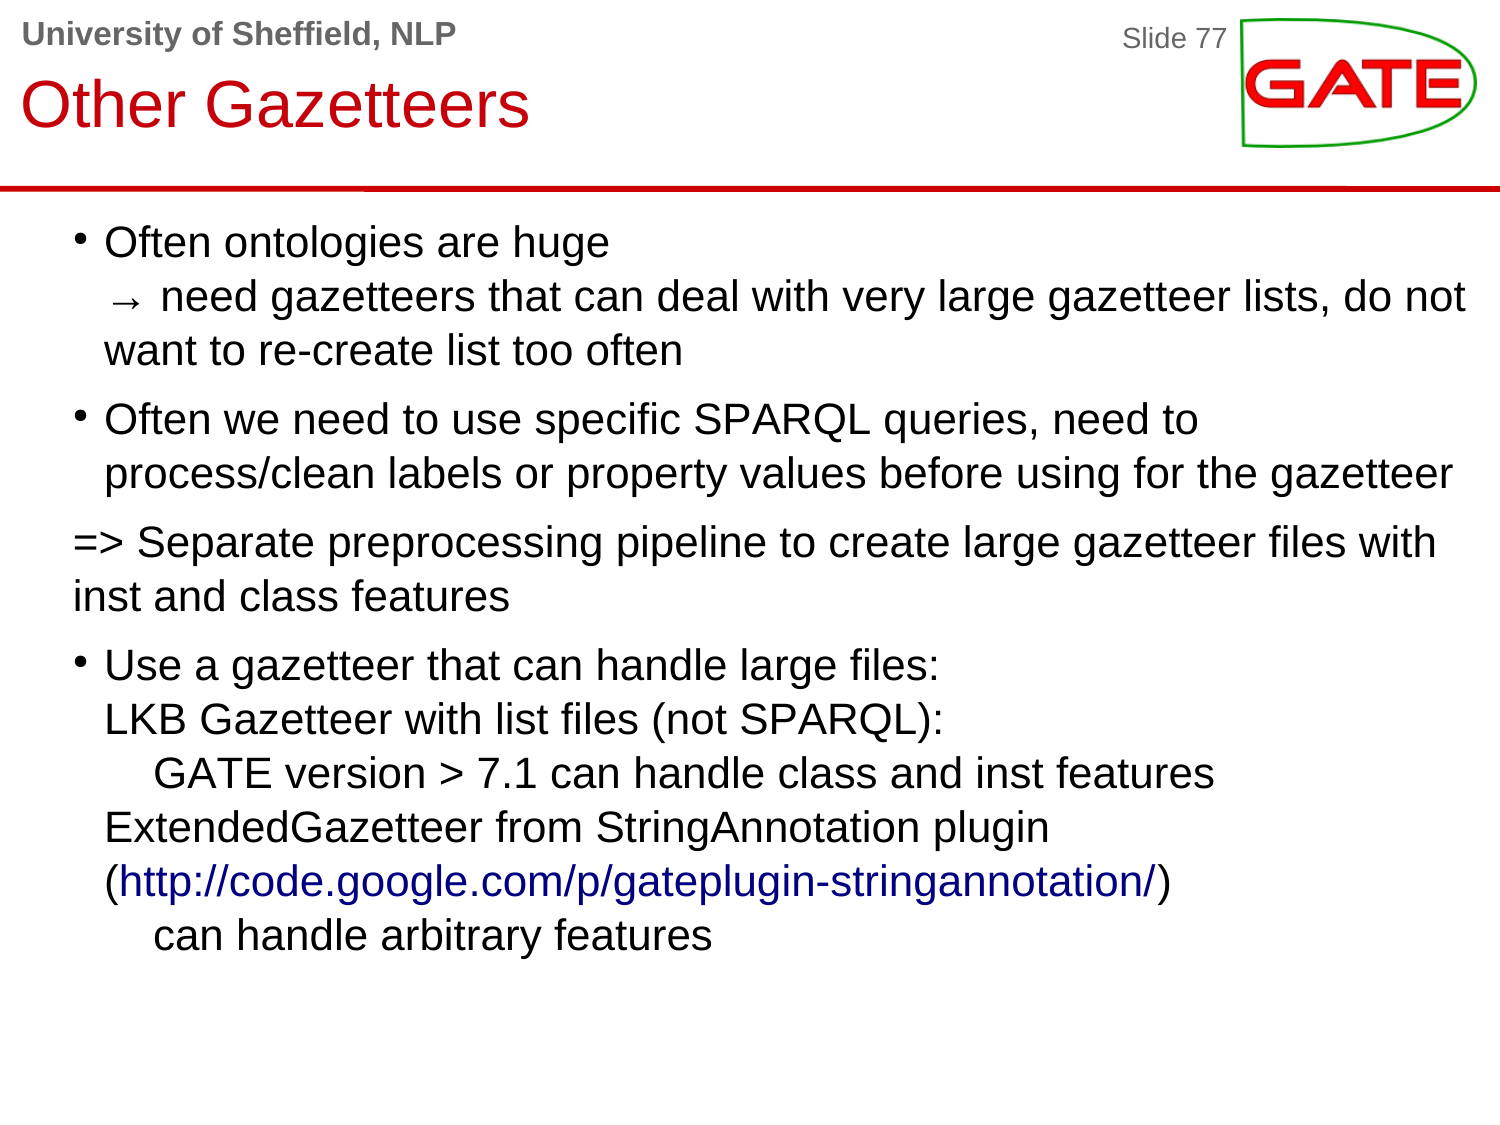

77
# Other Gazetteers
Often ontologies are huge
→ need gazetteers that can deal with very large gazetteer lists, do not want to re-create list too often
Often we need to use specific SPARQL queries, need to process/clean labels or property values before using for the gazetteer
=> Separate preprocessing pipeline to create large gazetteer files with inst and class features
Use a gazetteer that can handle large files:
LKB Gazetteer with list files (not SPARQL):
 GATE version > 7.1 can handle class and inst features
ExtendedGazetteer from StringAnnotation plugin
(http://code.google.com/p/gateplugin-stringannotation/)
 can handle arbitrary features